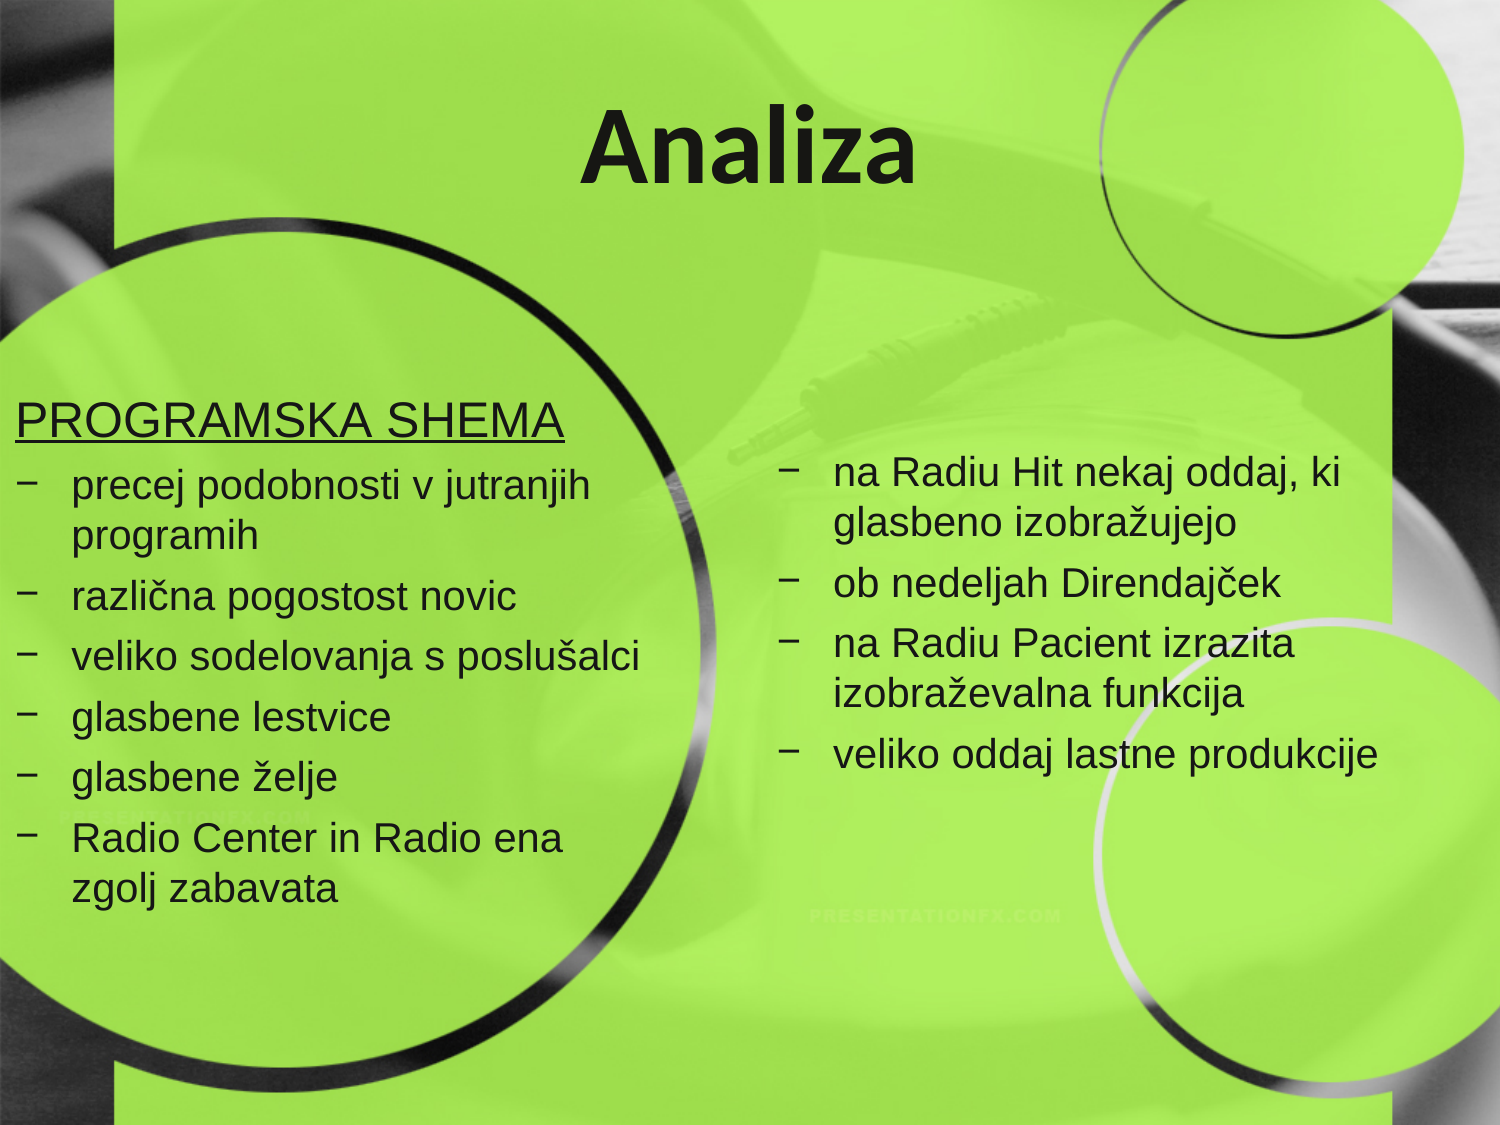

# Analiza
PROGRAMSKA SHEMA
precej podobnosti v jutranjih programih
različna pogostost novic
veliko sodelovanja s poslušalci
glasbene lestvice
glasbene želje
Radio Center in Radio ena zgolj zabavata
na Radiu Hit nekaj oddaj, ki glasbeno izobražujejo
ob nedeljah Direndajček
na Radiu Pacient izrazita izobraževalna funkcija
veliko oddaj lastne produkcije